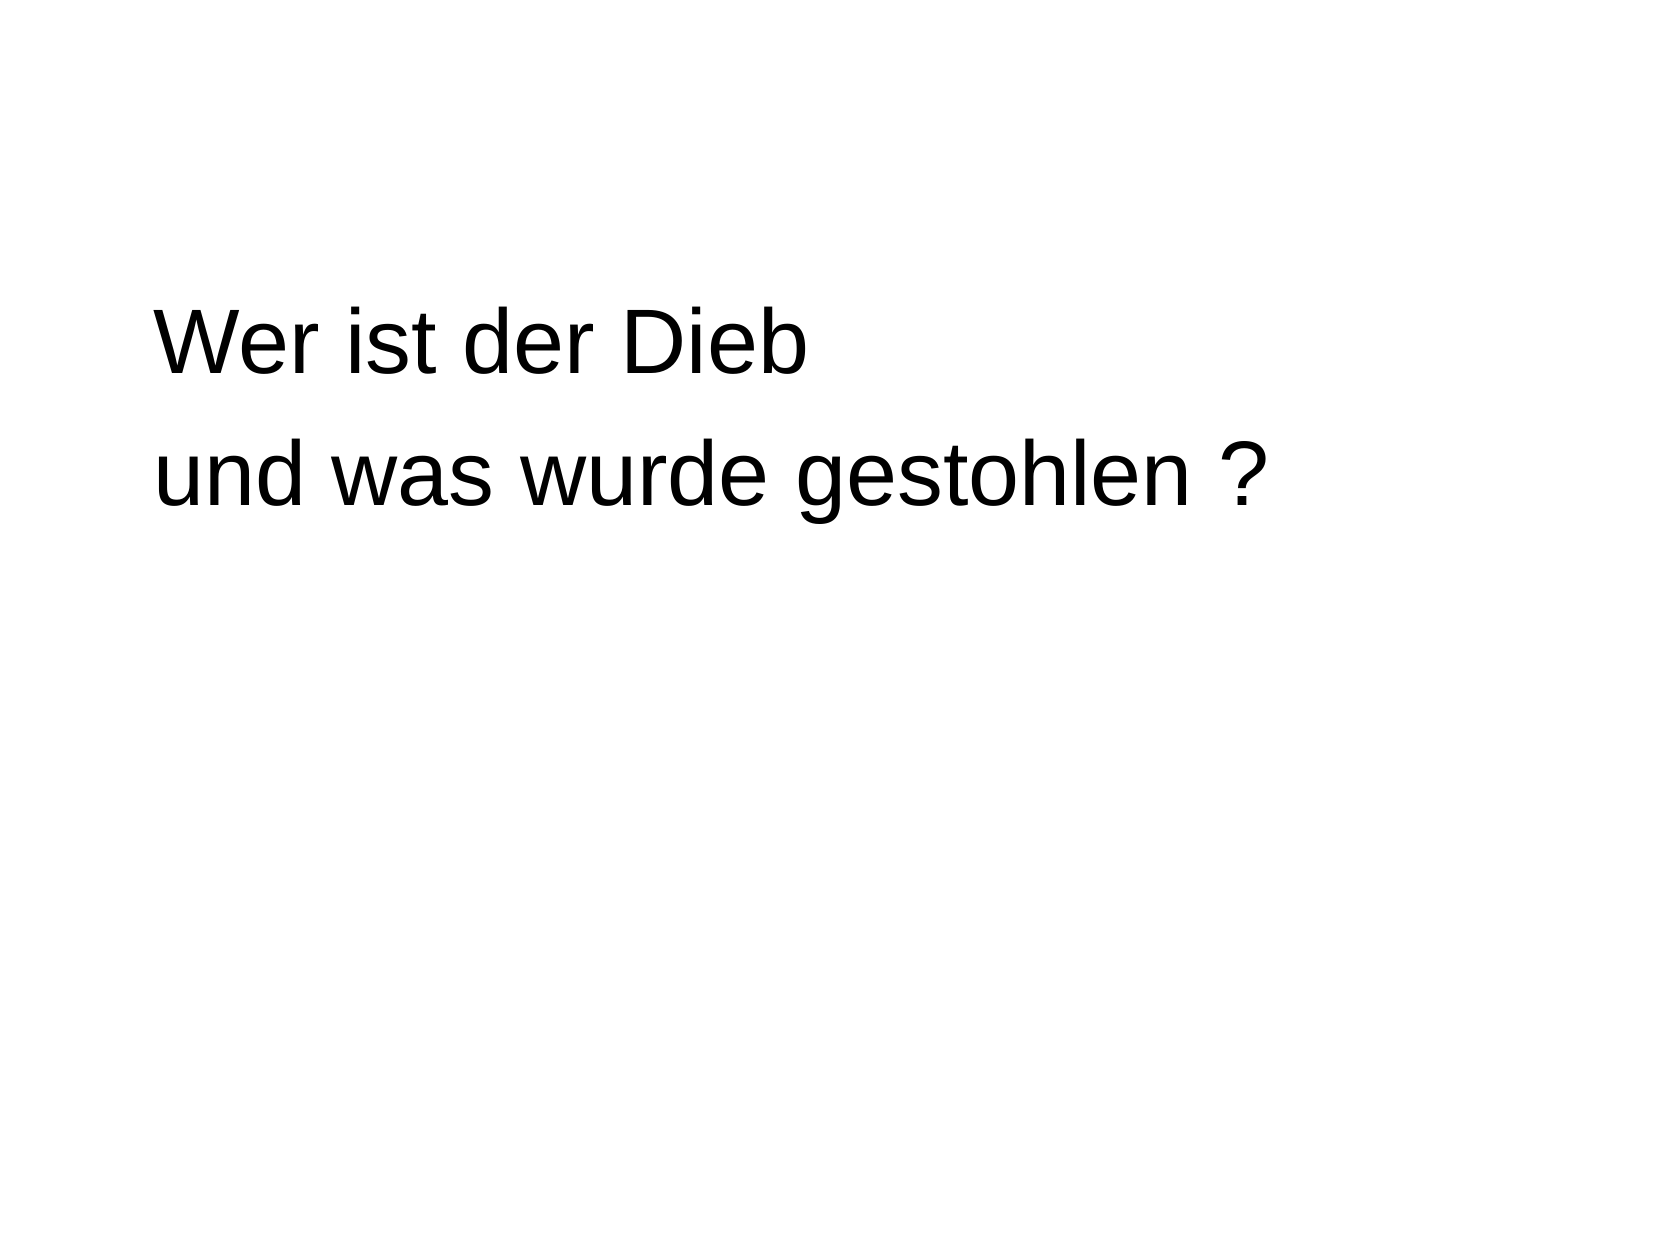

# Wer ist der Dieb
und was wurde gestohlen ?